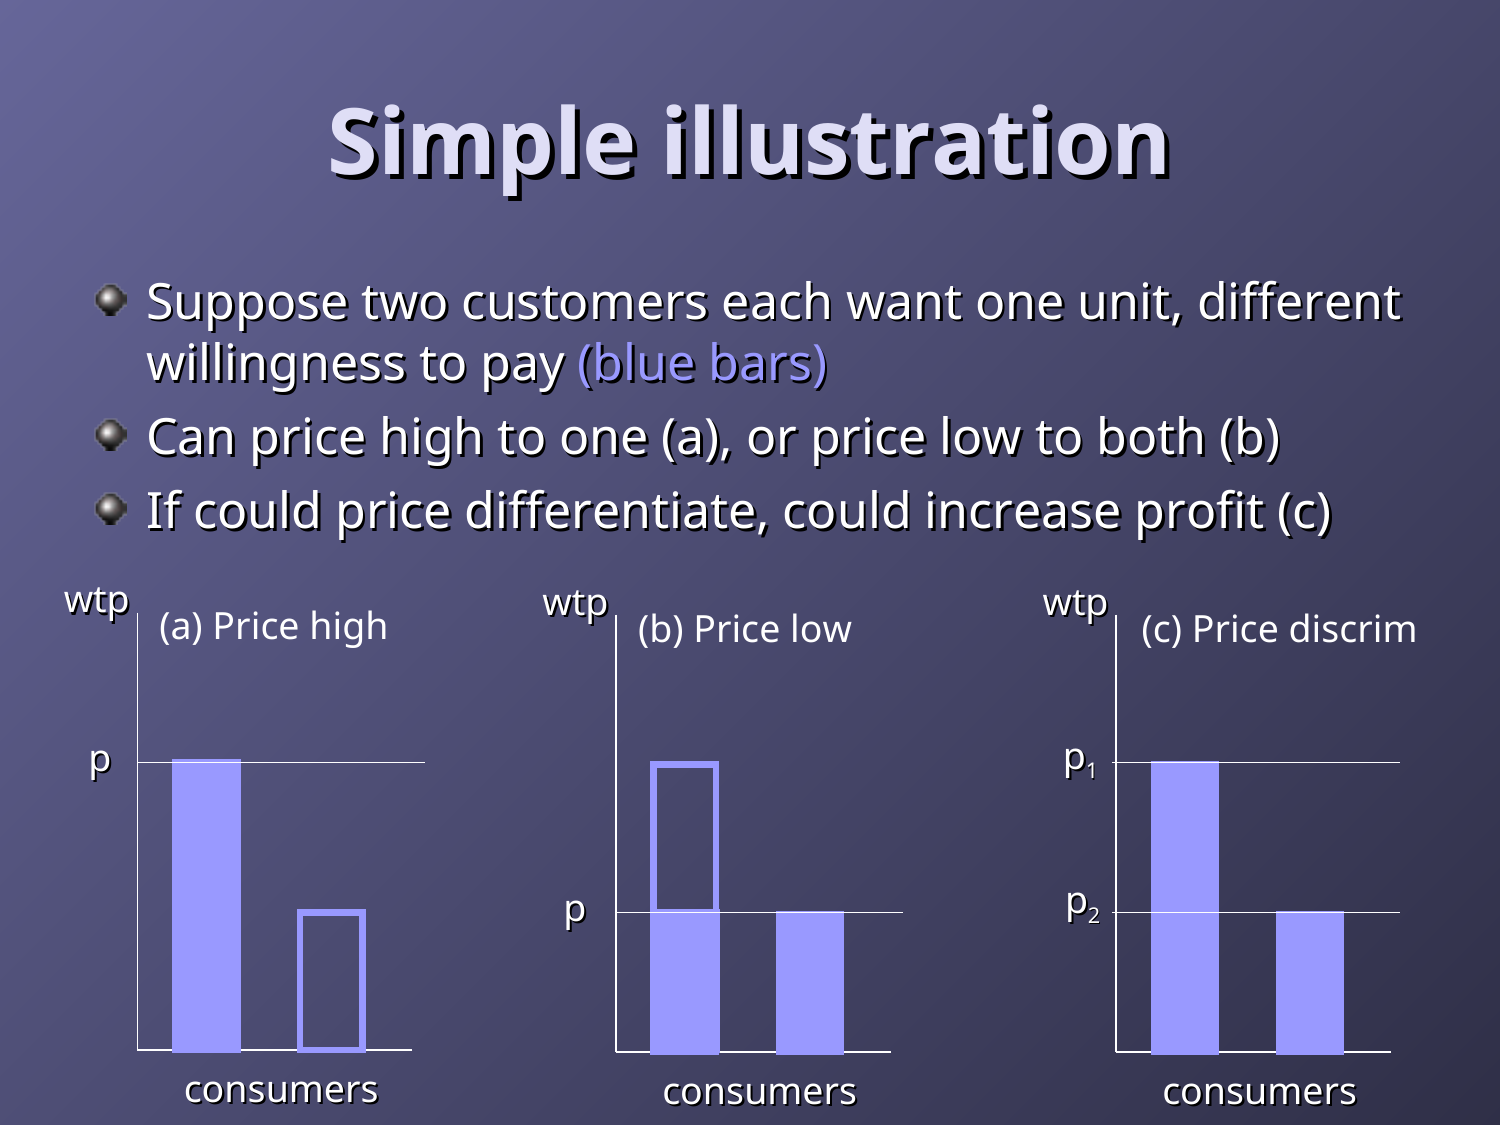

# Simple illustration
Suppose two customers each want one unit, different willingness to pay (blue bars)
Can price high to one (a), or price low to both (b)
If could price differentiate, could increase profit (c)
wtp
(a) Price high
p
consumers
wtp
(b) Price low
p
consumers
wtp
(c) Price discrim
p1
p2
consumers